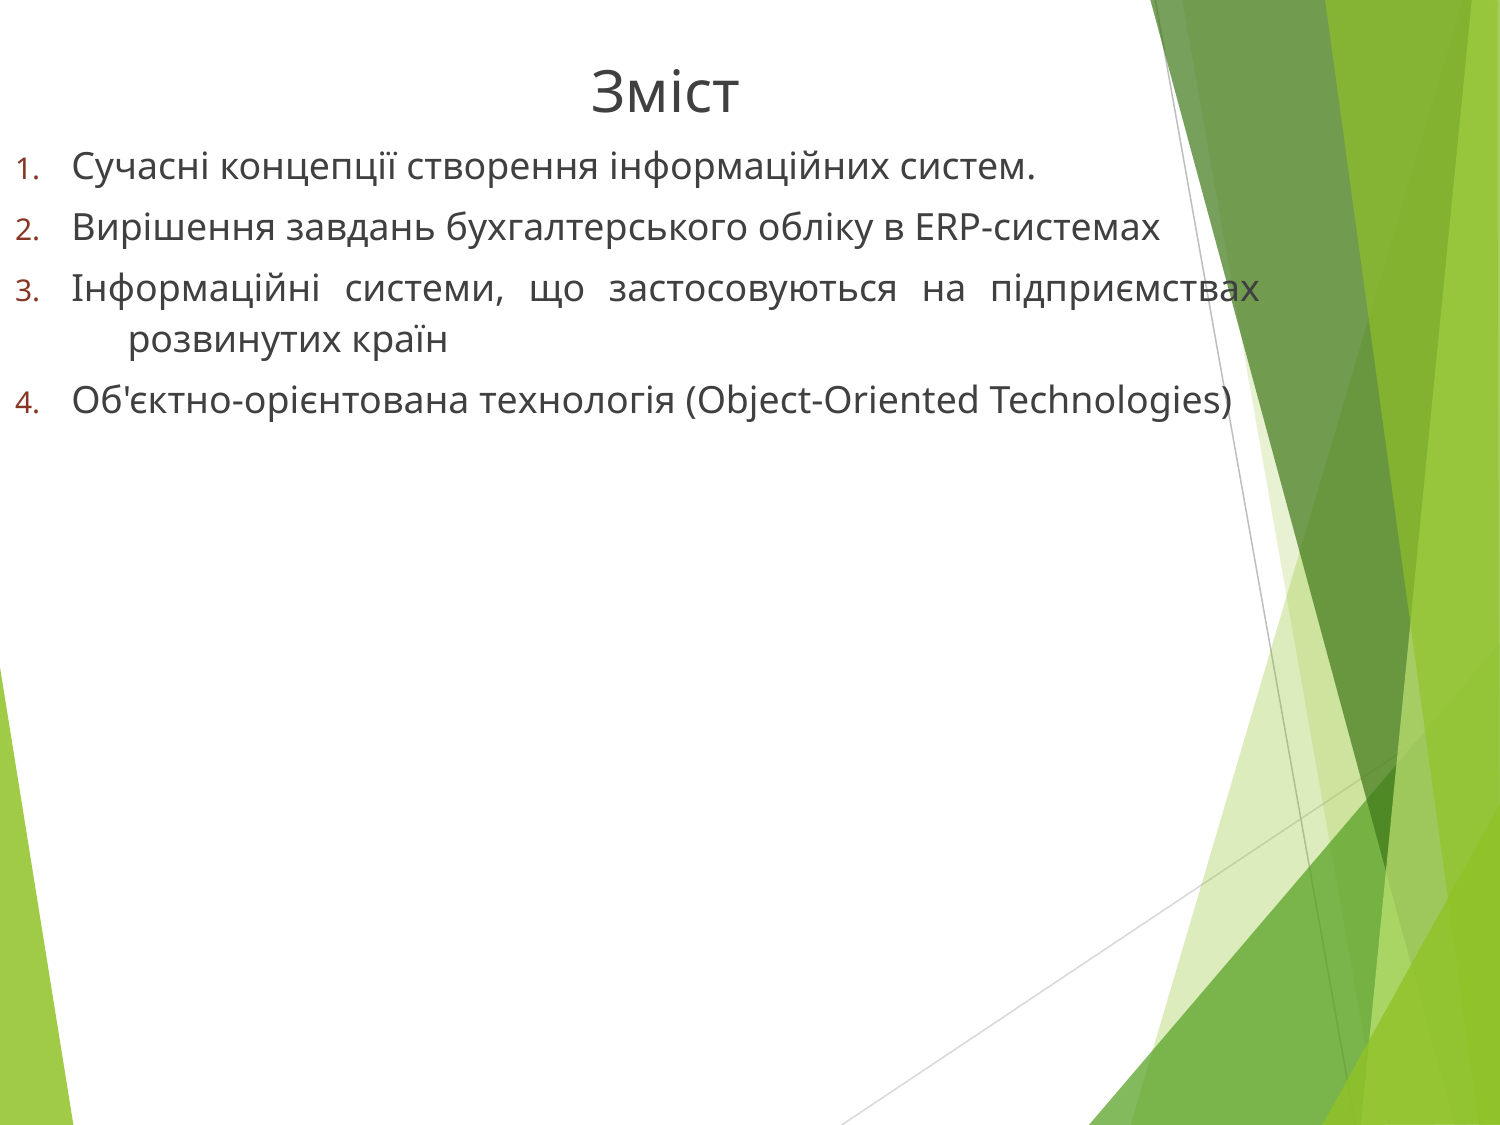

# Зміст
Сучасні концепції створення інформаційних систем.
Вирішення завдань бухгалтерського обліку в ERP-системах
Інформаційні системи, що застосовуються на підприємствах розвинутих країн
Об'єктно-орієнтована технологія (Object-Oriented Technologies)